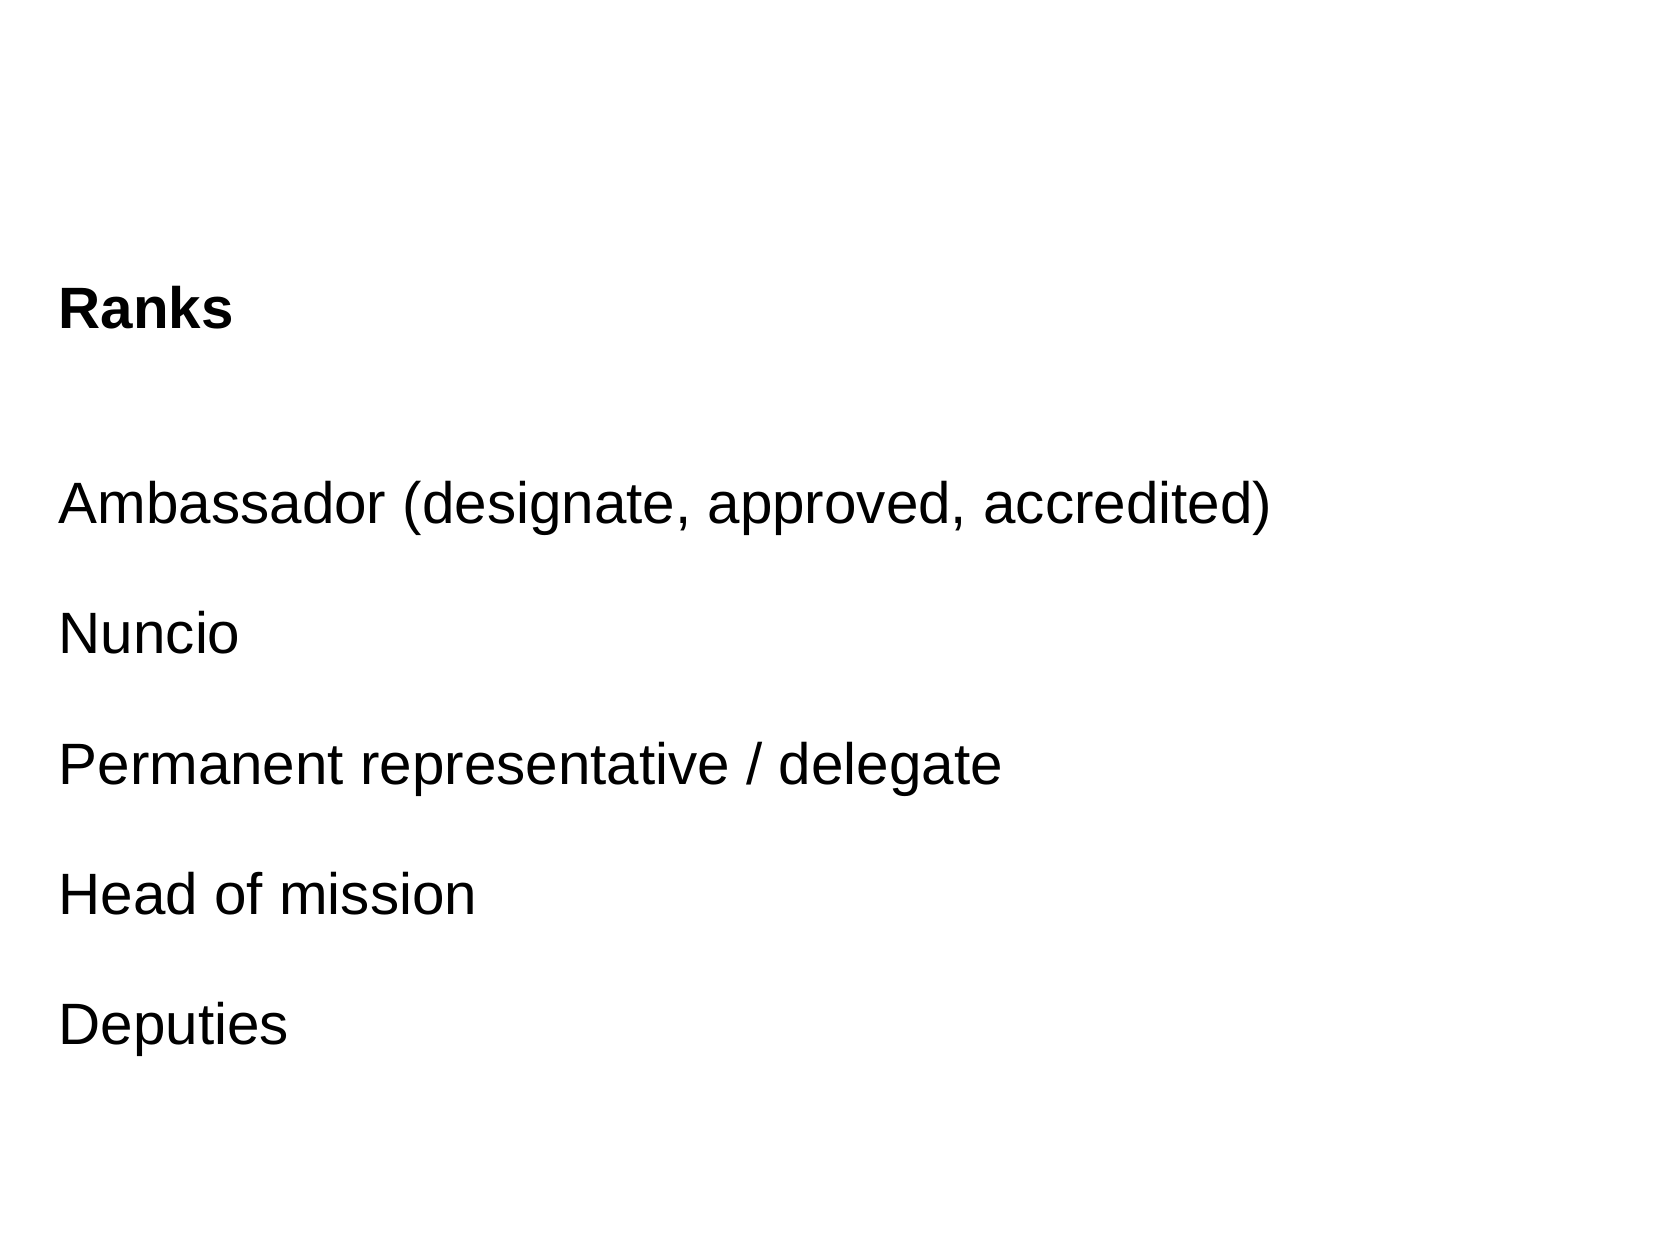

Ranks
Ambassador (designate, approved, accredited)
Nuncio
Permanent representative / delegate
Head of mission
Deputies
#